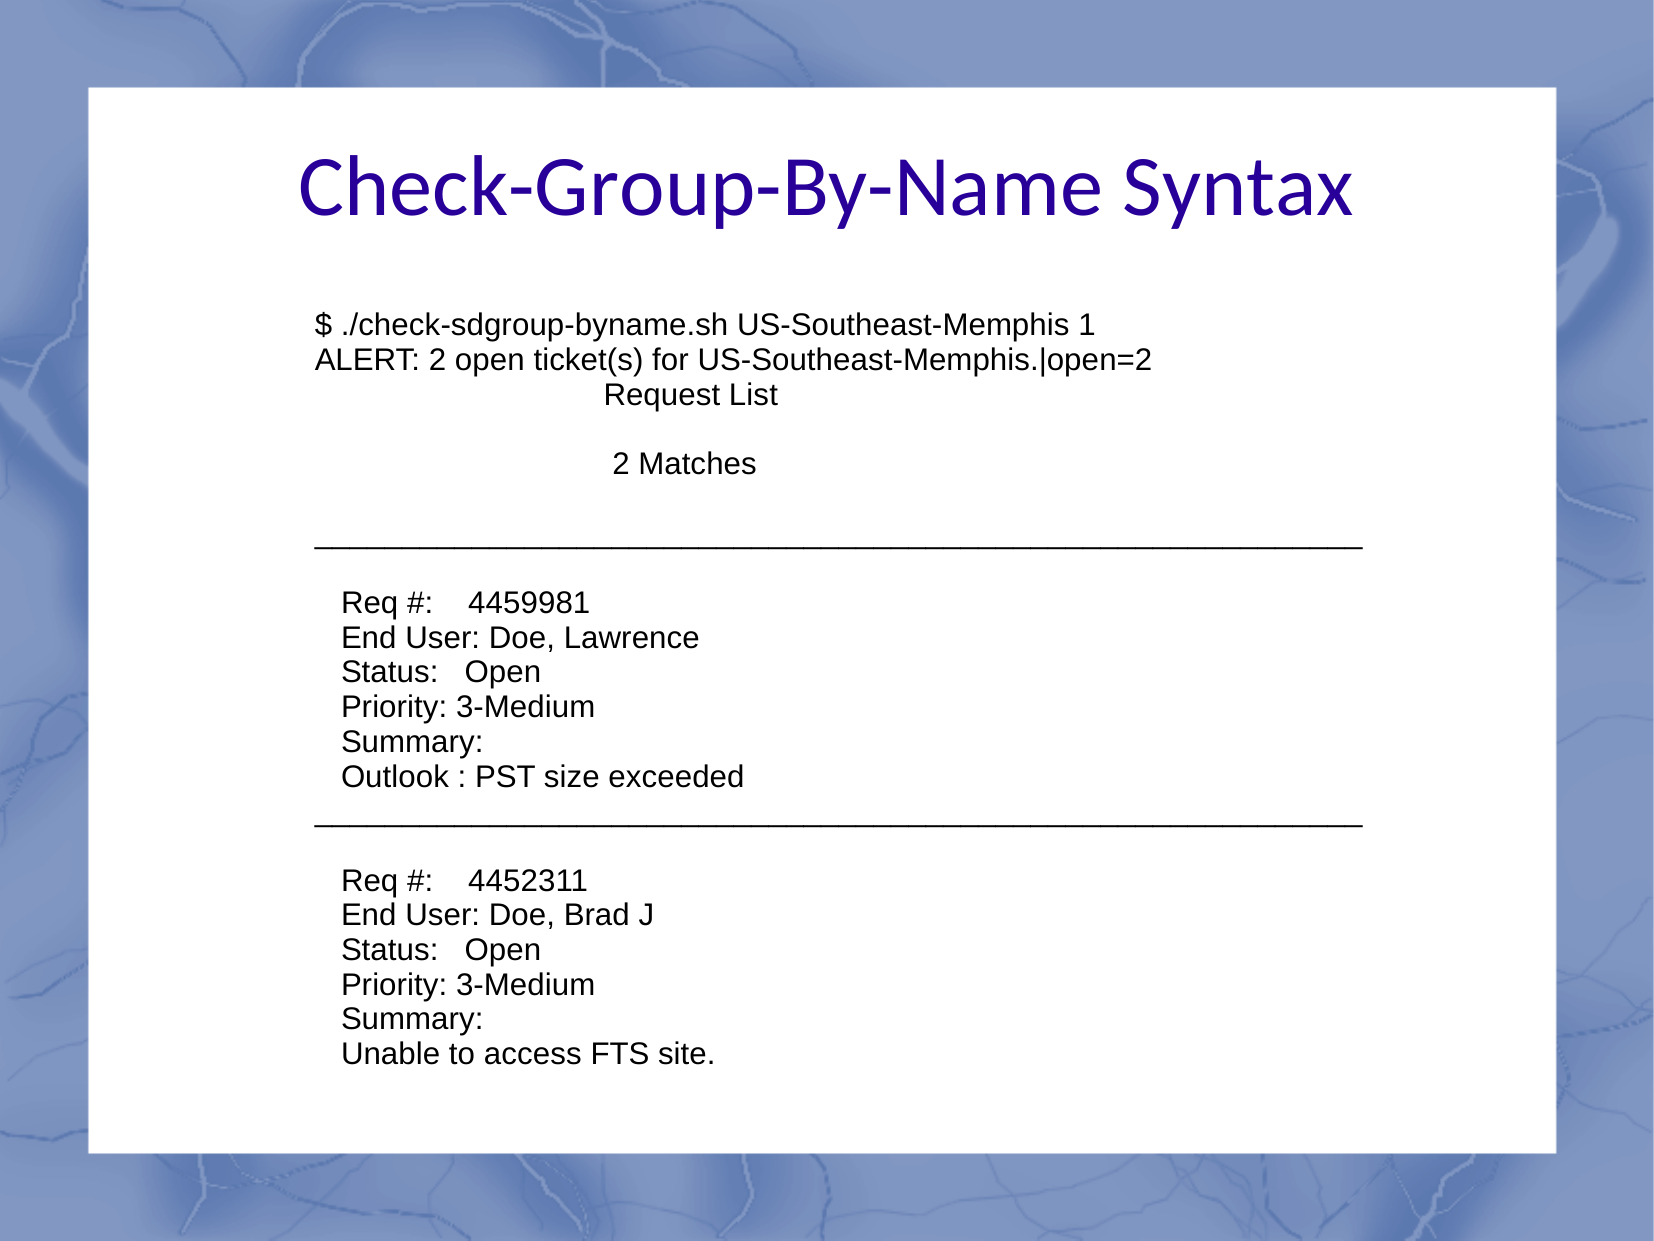

# Check-Group-By-Name Syntax
$ ./check-sdgroup-byname.sh US-Southeast-Memphis 1
ALERT: 2 open ticket(s) for US-Southeast-Memphis.|open=2
 Request List
 2 Matches
____________________________________________________________
 Req #: 4459981
 End User: Doe, Lawrence
 Status: Open
 Priority: 3-Medium
 Summary:
 Outlook : PST size exceeded
____________________________________________________________
 Req #: 4452311
 End User: Doe, Brad J
 Status: Open
 Priority: 3-Medium
 Summary:
 Unable to access FTS site.